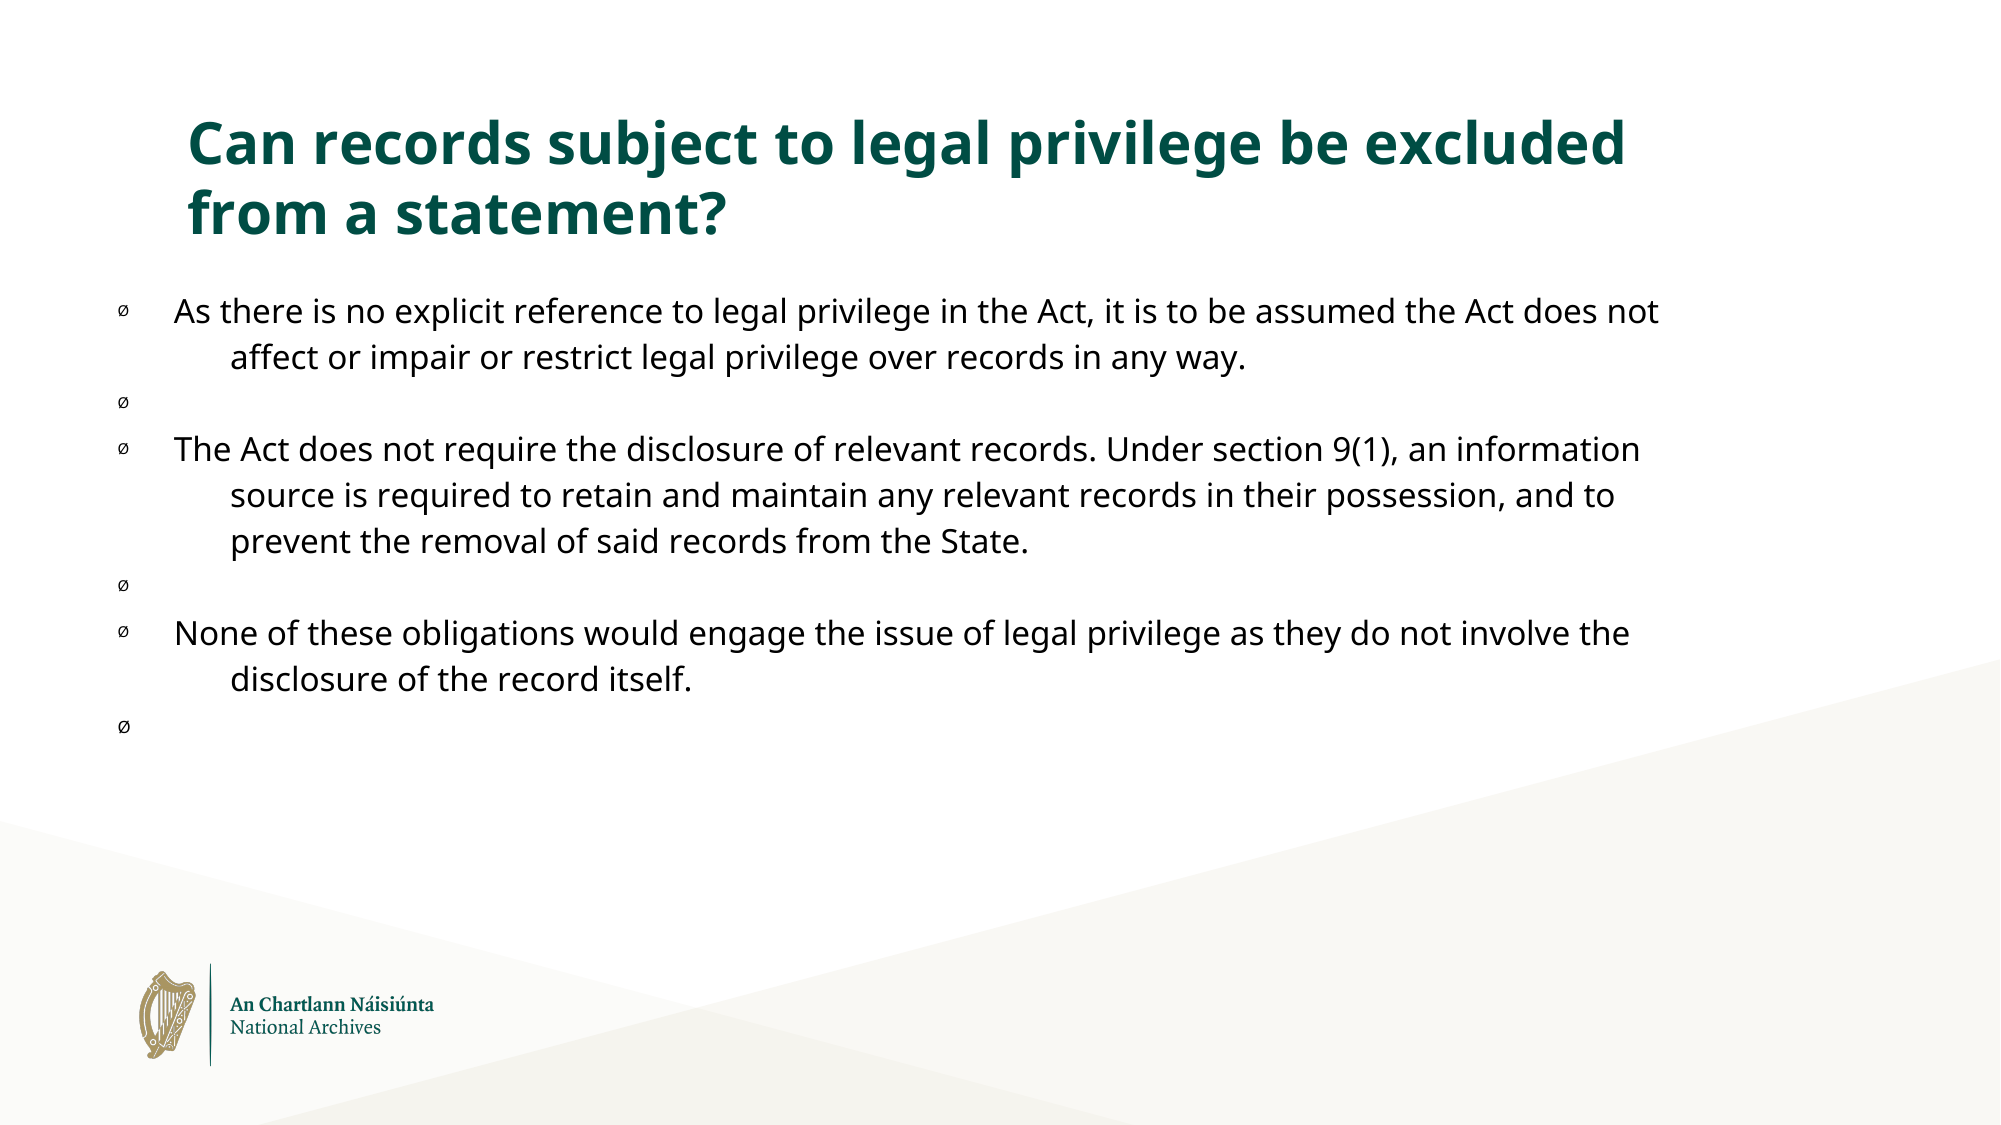

Can records subject to legal privilege be excluded from a statement?
As there is no explicit reference to legal privilege in the Act, it is to be assumed the Act does not affect or impair or restrict legal privilege over records in any way.
The Act does not require the disclosure of relevant records. Under section 9(1), an information source is required to retain and maintain any relevant records in their possession, and to prevent the removal of said records from the State.
None of these obligations would engage the issue of legal privilege as they do not involve the disclosure of the record itself.